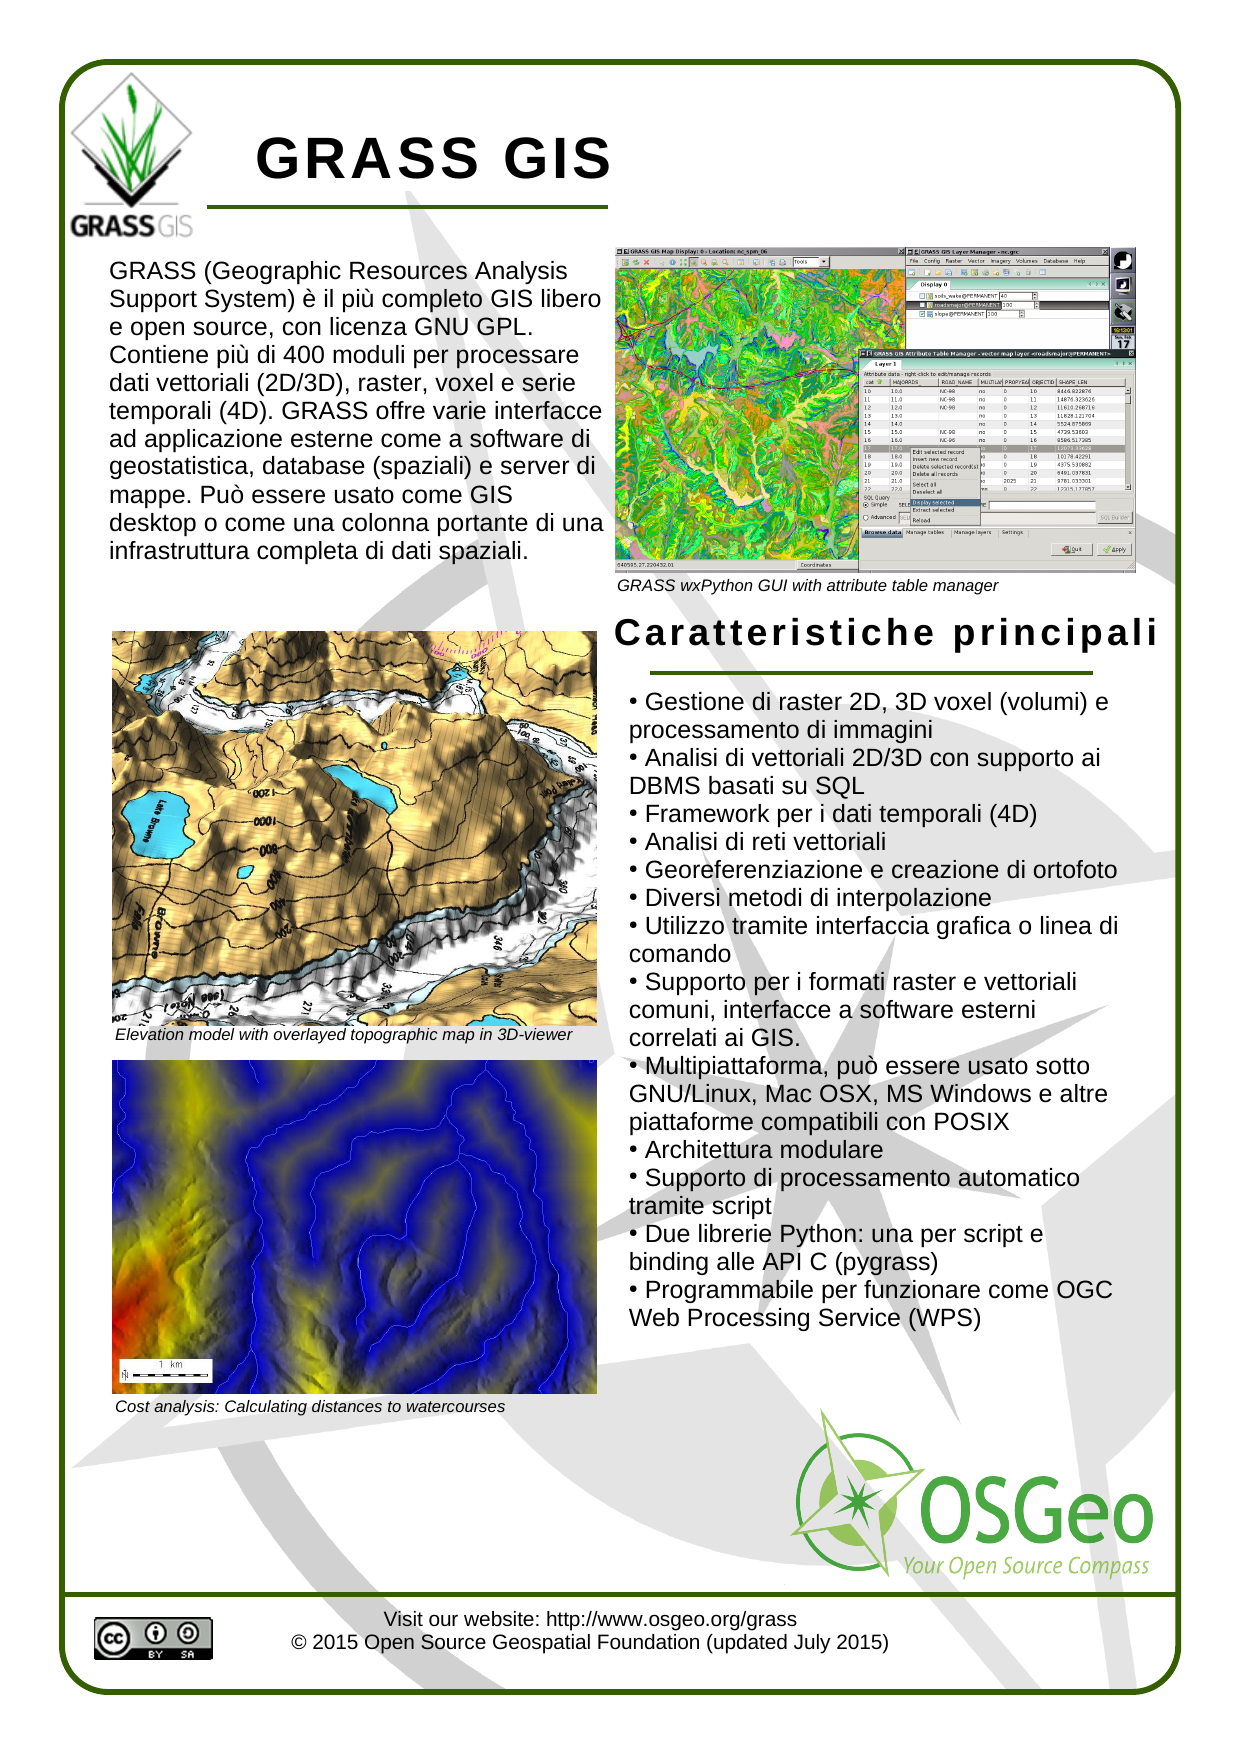

GRASS GIS
GRASS (Geographic Resources Analysis Support System) è il più completo GIS libero e open source, con licenza GNU GPL. Contiene più di 400 moduli per processare dati vettoriali (2D/3D), raster, voxel e serie temporali (4D). GRASS offre varie interfacce ad applicazione esterne come a software di geostatistica, database (spaziali) e server di mappe. Può essere usato come GIS desktop o come una colonna portante di una infrastruttura completa di dati spaziali.
GRASS wxPython GUI with attribute table manager
Caratteristiche principali
 Gestione di raster 2D, 3D voxel (volumi) e processamento di immagini
 Analisi di vettoriali 2D/3D con supporto ai DBMS basati su SQL
 Framework per i dati temporali (4D)
 Analisi di reti vettoriali
 Georeferenziazione e creazione di ortofoto
 Diversi metodi di interpolazione
 Utilizzo tramite interfaccia grafica o linea di comando
 Supporto per i formati raster e vettoriali comuni, interfacce a software esterni correlati ai GIS.
 Multipiattaforma, può essere usato sotto GNU/Linux, Mac OSX, MS Windows e altre piattaforme compatibili con POSIX
 Architettura modulare
 Supporto di processamento automatico tramite script
 Due librerie Python: una per script e binding alle API C (pygrass)
 Programmabile per funzionare come OGC Web Processing Service (WPS)
Elevation model with overlayed topographic map in 3D-viewer
Cost analysis: Calculating distances to watercourses